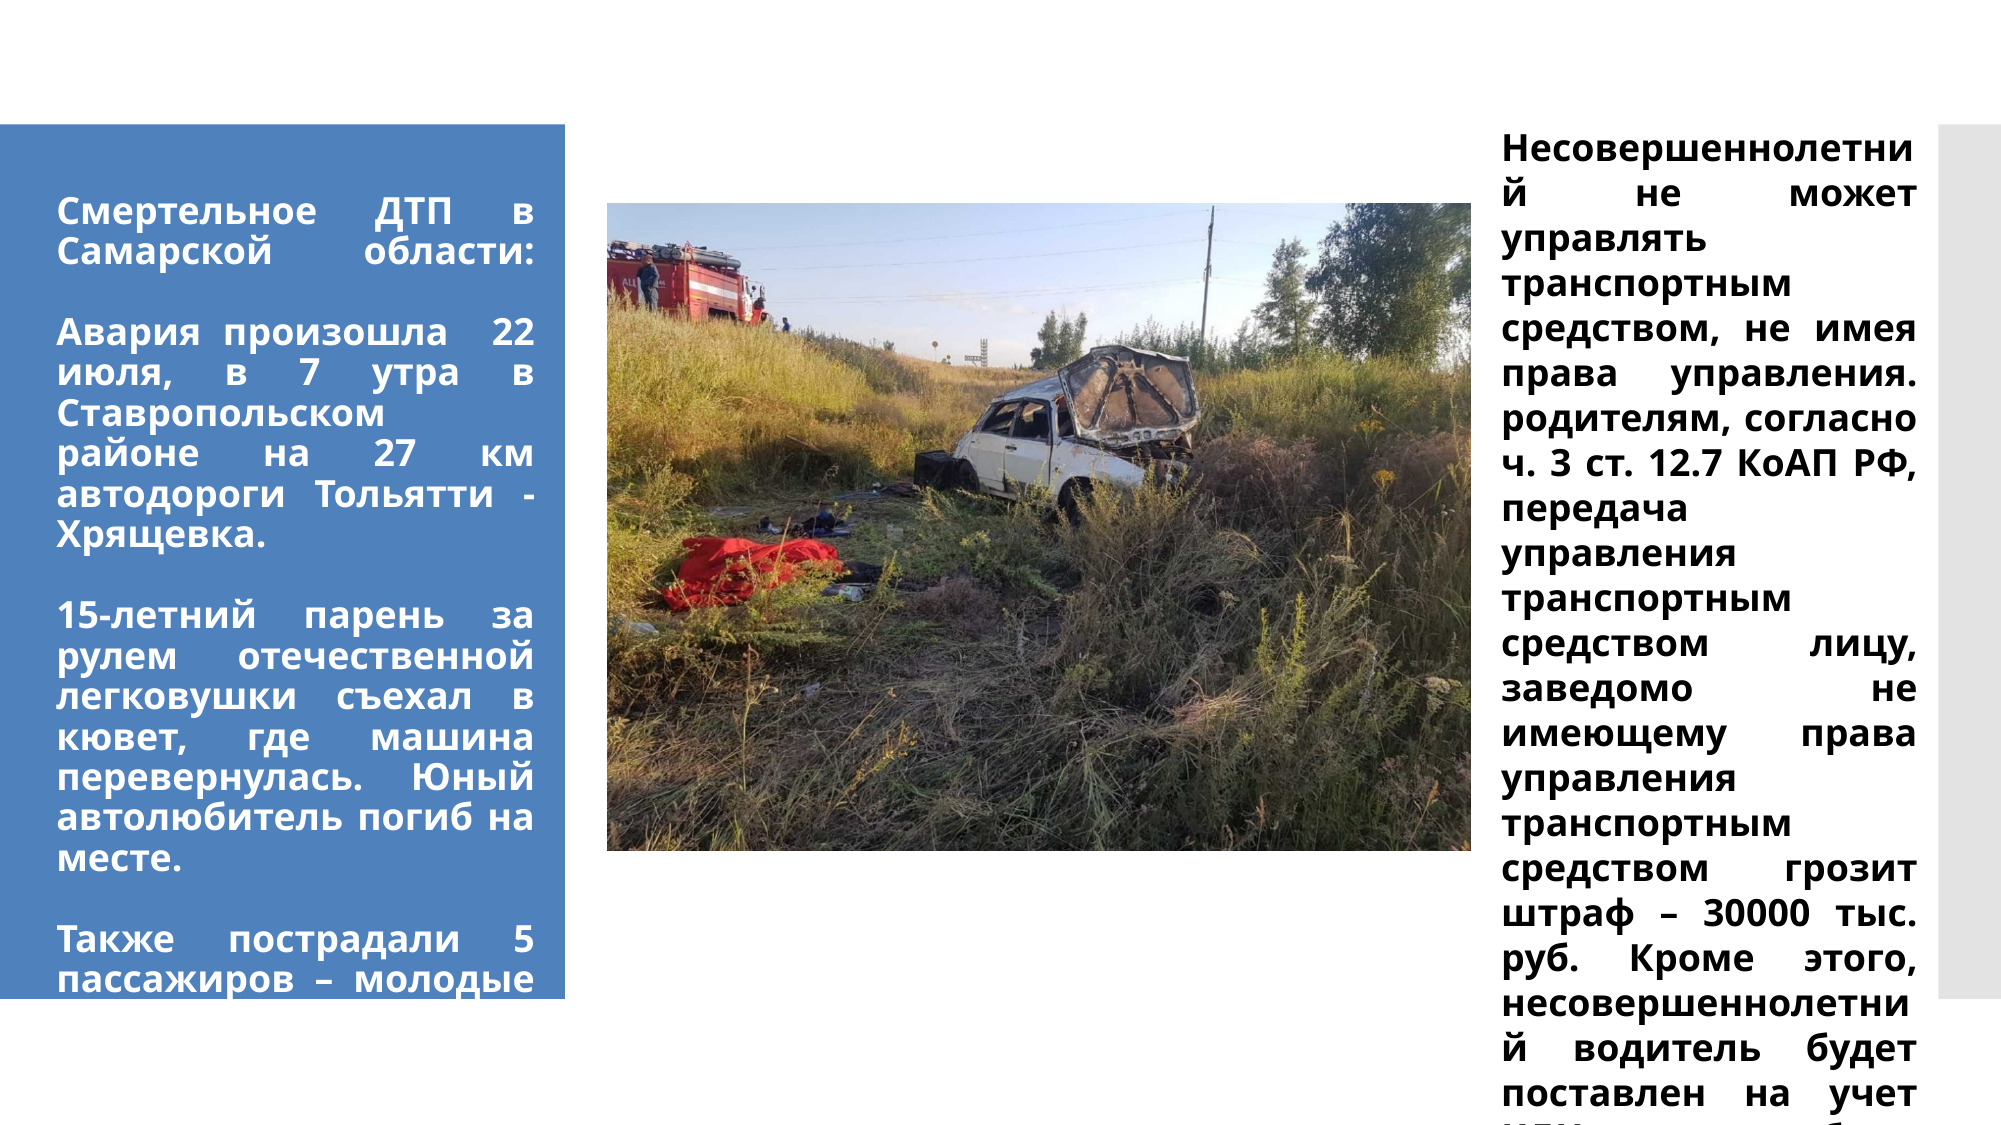

Несовершеннолетний не может управлять транспортным средством, не имея права управления. родителям, согласно ч. 3 ст. 12.7 КоАП РФ, передача управления транспортным средством лицу, заведомо не имеющему права управления транспортным средством грозит штраф – 30000 тыс. руб. Кроме этого, несовершеннолетний водитель будет поставлен на учет КДН, а автомобиль будет задержан.
# Смертельное ДТП в Самарской области: Авария произошла 22 июля, в 7 утра в Ставропольском районе на 27 км автодороги Тольятти - Хрящевка. 15-летний парень за рулем отечественной легковушки съехал в кювет, где машина перевернулась. Юный автолюбитель погиб на месте. Также пострадали 5 пассажиров – молодые люди от 14 до 20 лет.